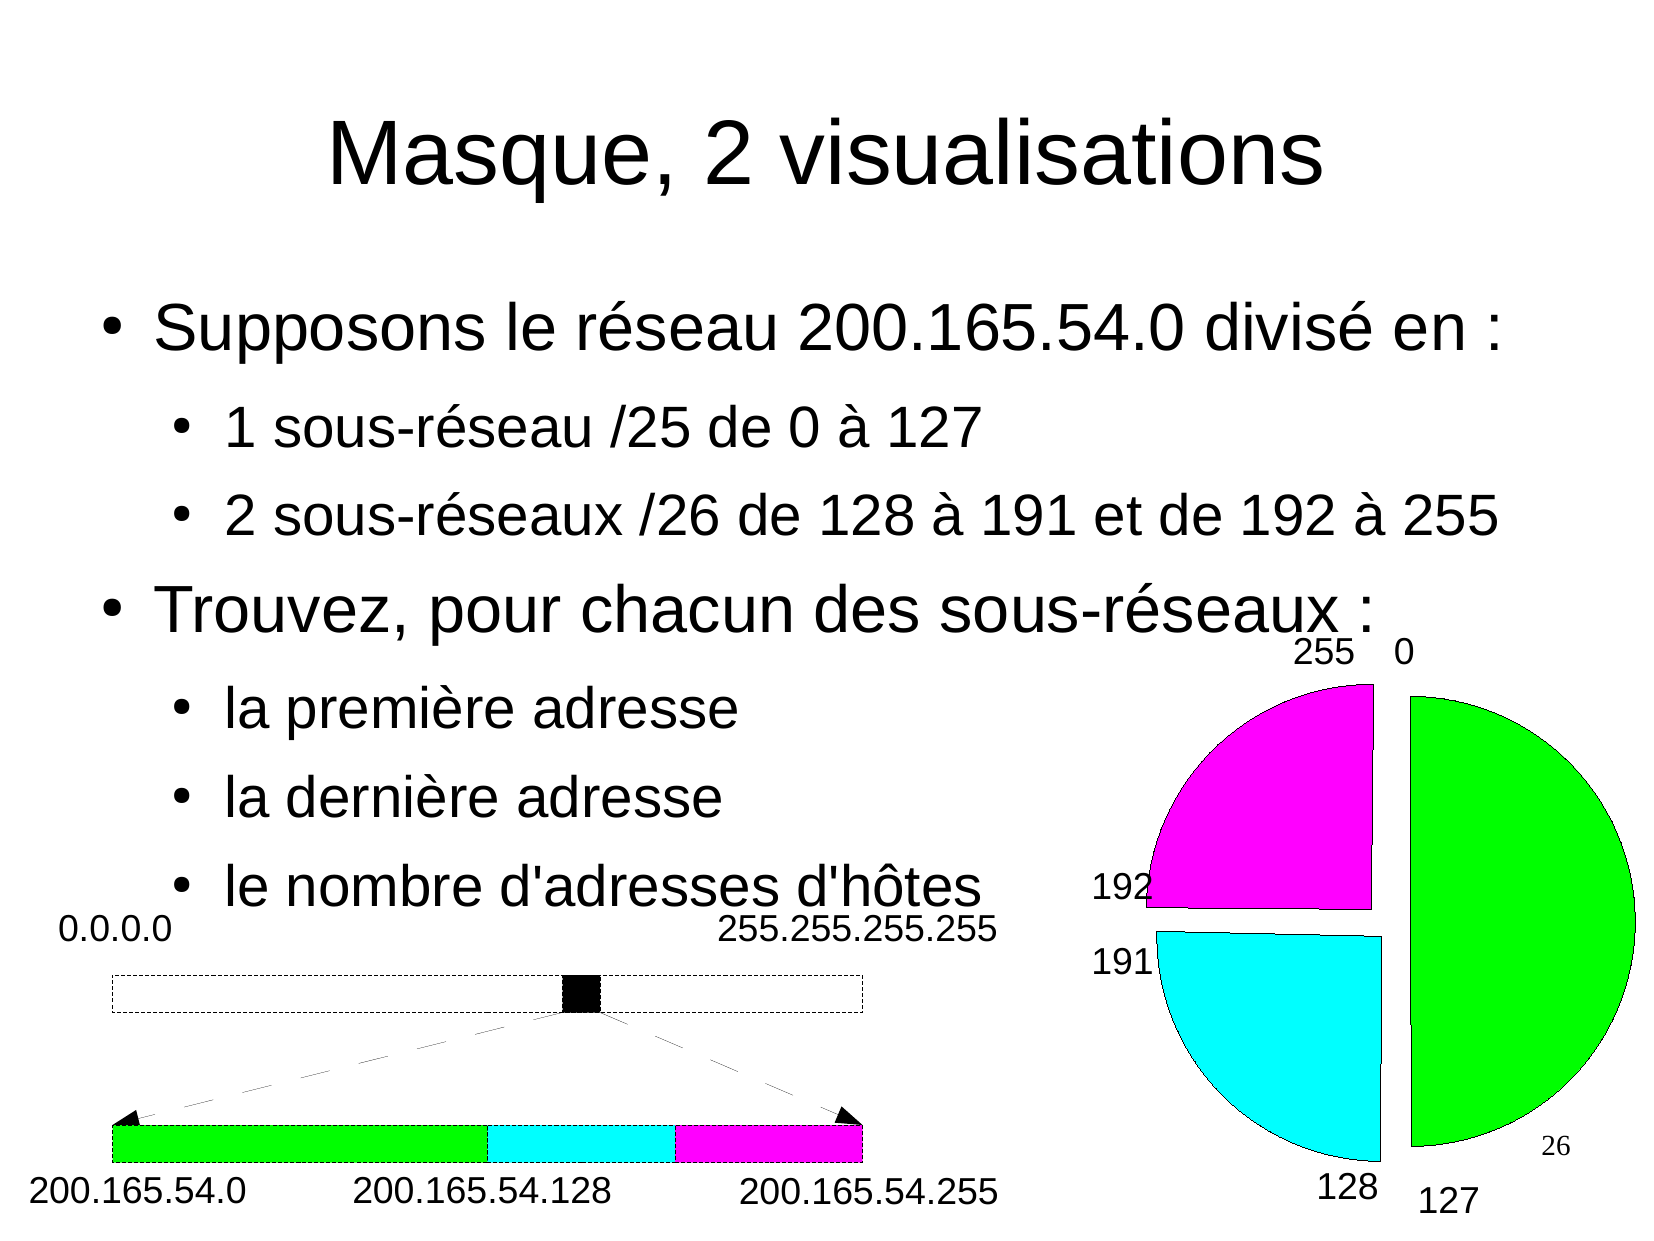

# Masque, 2 visualisations
Supposons le réseau 200.165.54.0 divisé en :
1 sous-réseau /25 de 0 à 127
2 sous-réseaux /26 de 128 à 191 et de 192 à 255
Trouvez, pour chacun des sous-réseaux :
la première adresse
la dernière adresse
le nombre d'adresses d'hôtes
255
0
192
0.0.0.0
255.255.255.255
191
26
128
200.165.54.0
200.165.54.128
200.165.54.255
127